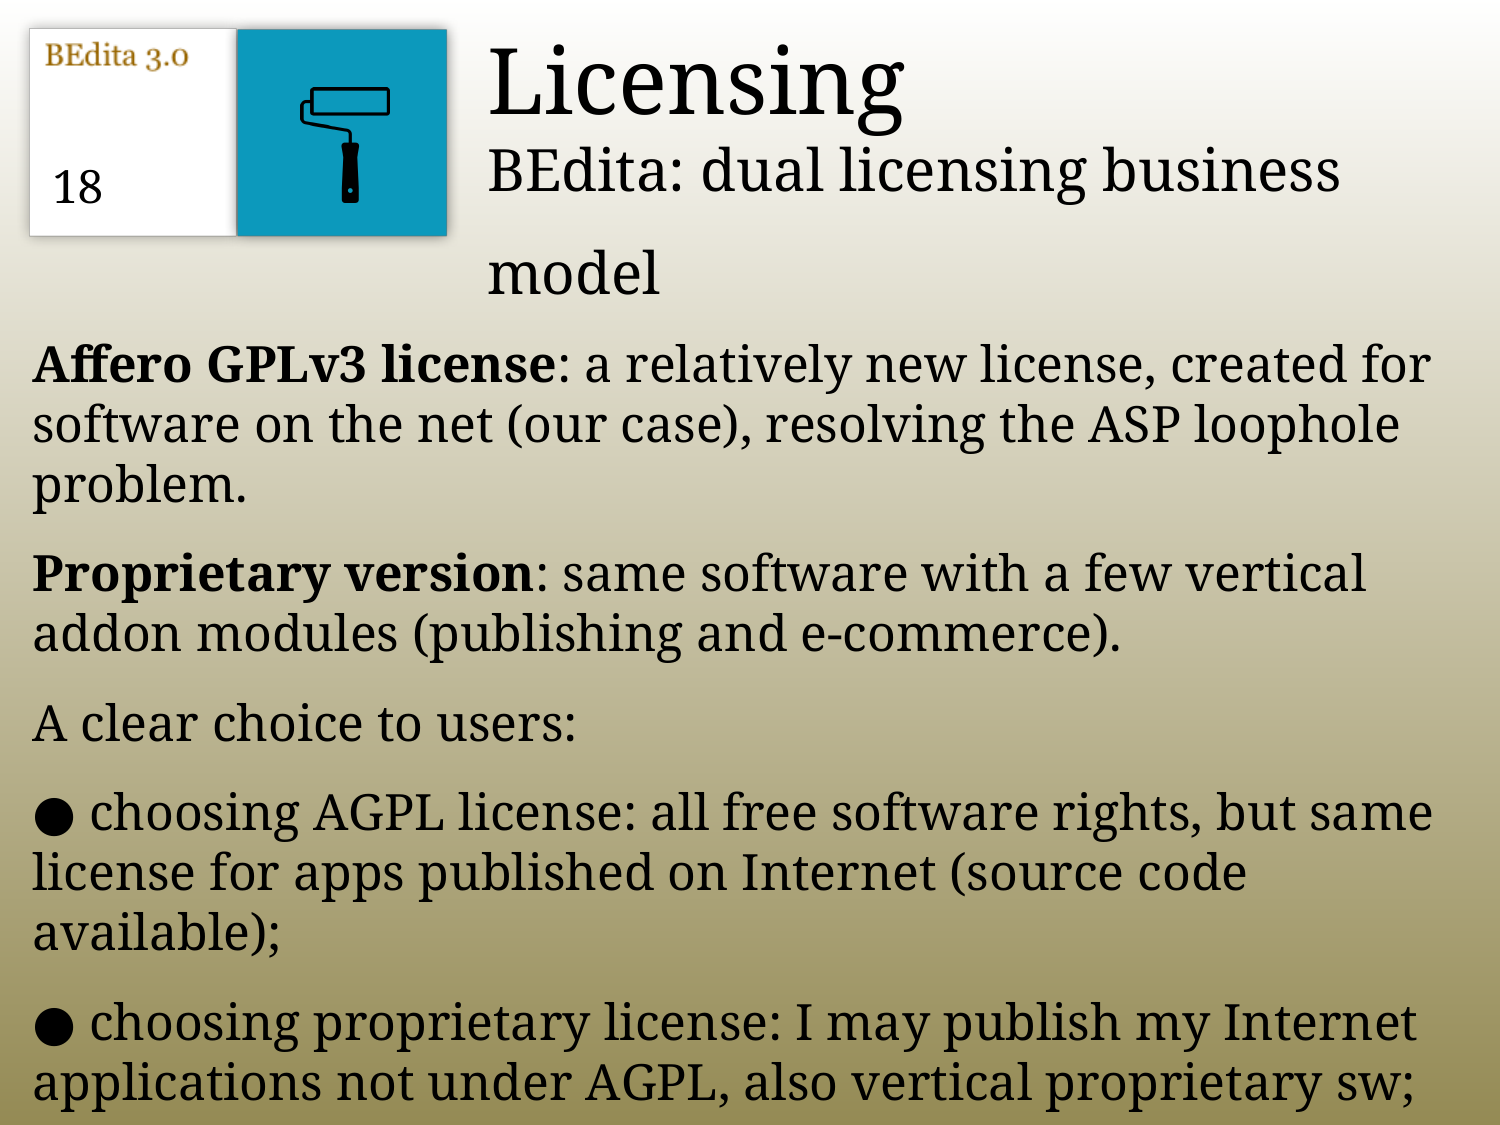

Licensing
BEdita: dual licensing business model
Affero GPLv3 license: a relatively new license, created for software on the net (our case), resolving the ASP loophole problem.
Proprietary version: same software with a few vertical addon modules (publishing and e-commerce).
A clear choice to users:
● choosing AGPL license: all free software rights, but same license for apps published on Internet (source code available);
● choosing proprietary license: I may publish my Internet applications not under AGPL, also vertical proprietary sw;